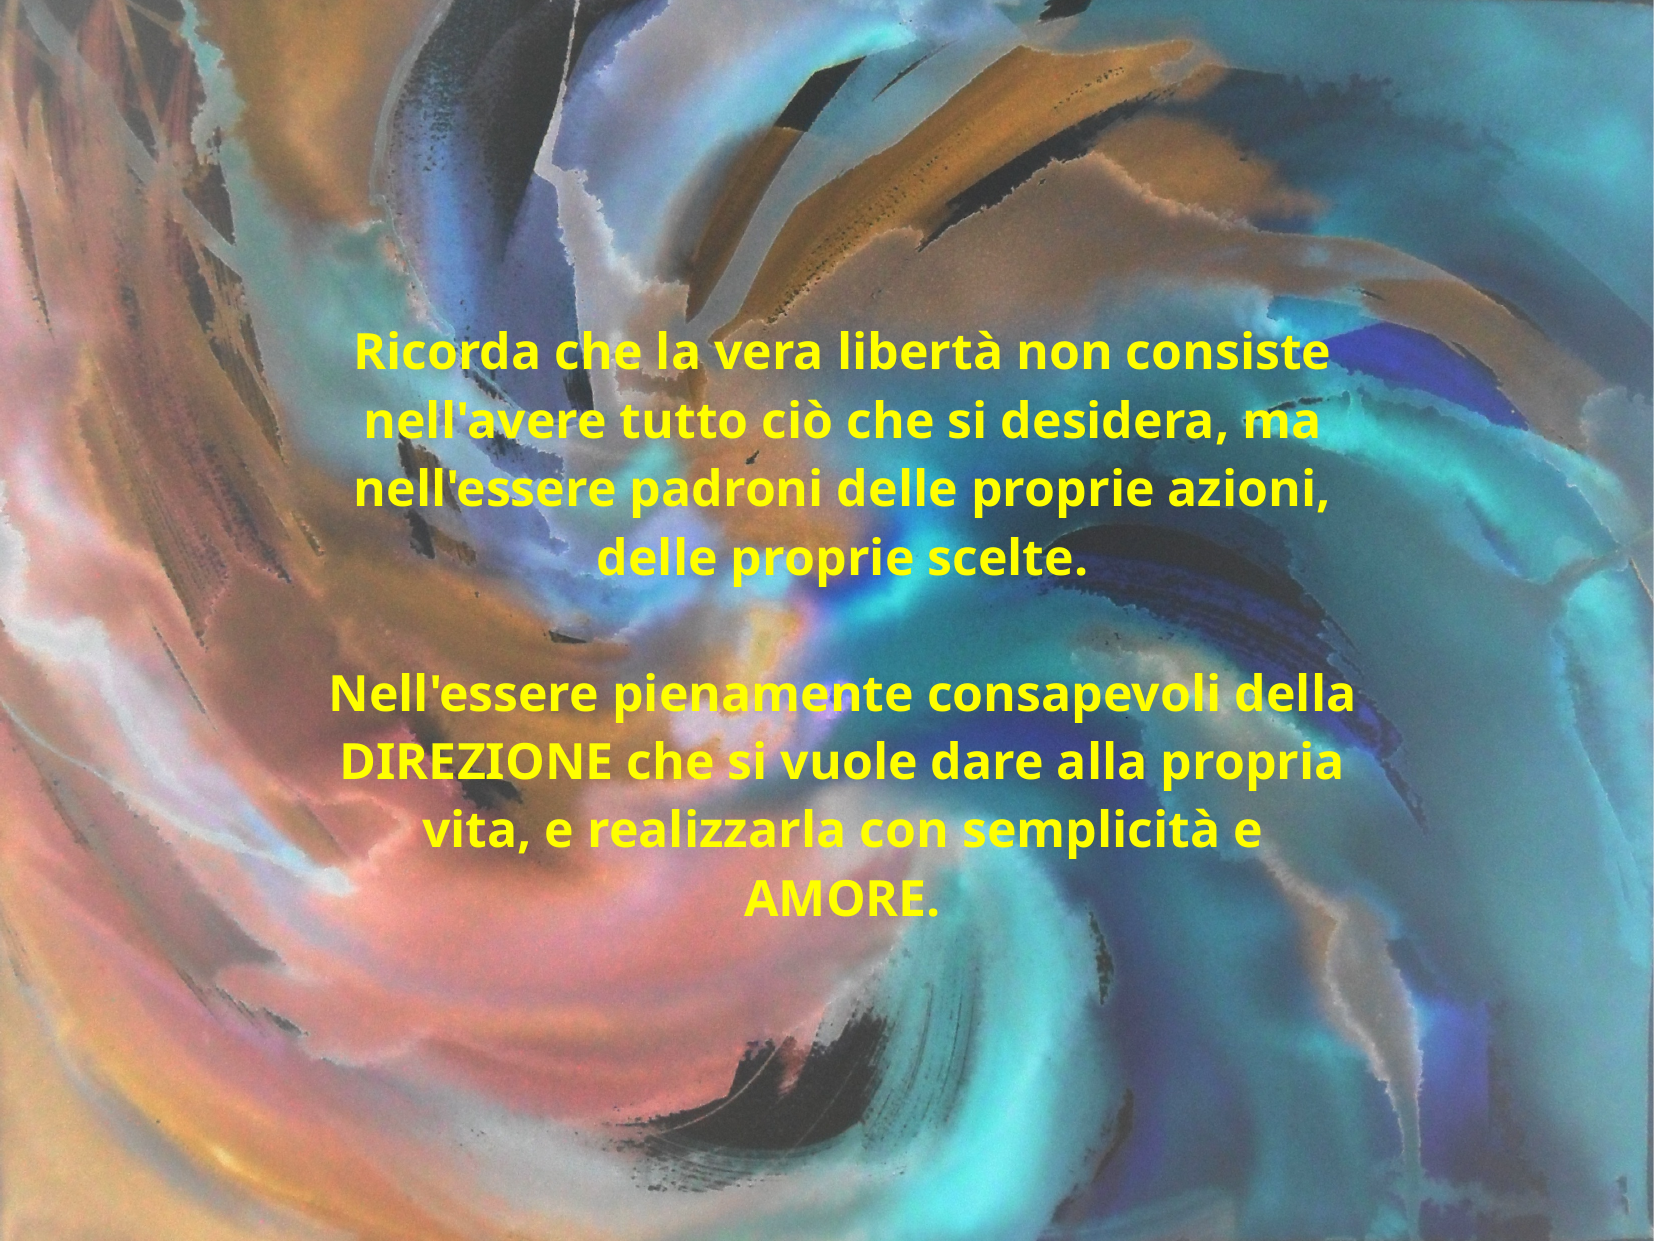

# Ricorda che la vera libertà non consiste nell'avere tutto ciò che si desidera, ma nell'essere padroni delle proprie azioni, delle proprie scelte. Nell'essere pienamente consapevoli della DIREZIONE che si vuole dare alla propria vita, e realizzarla con semplicità e AMORE.